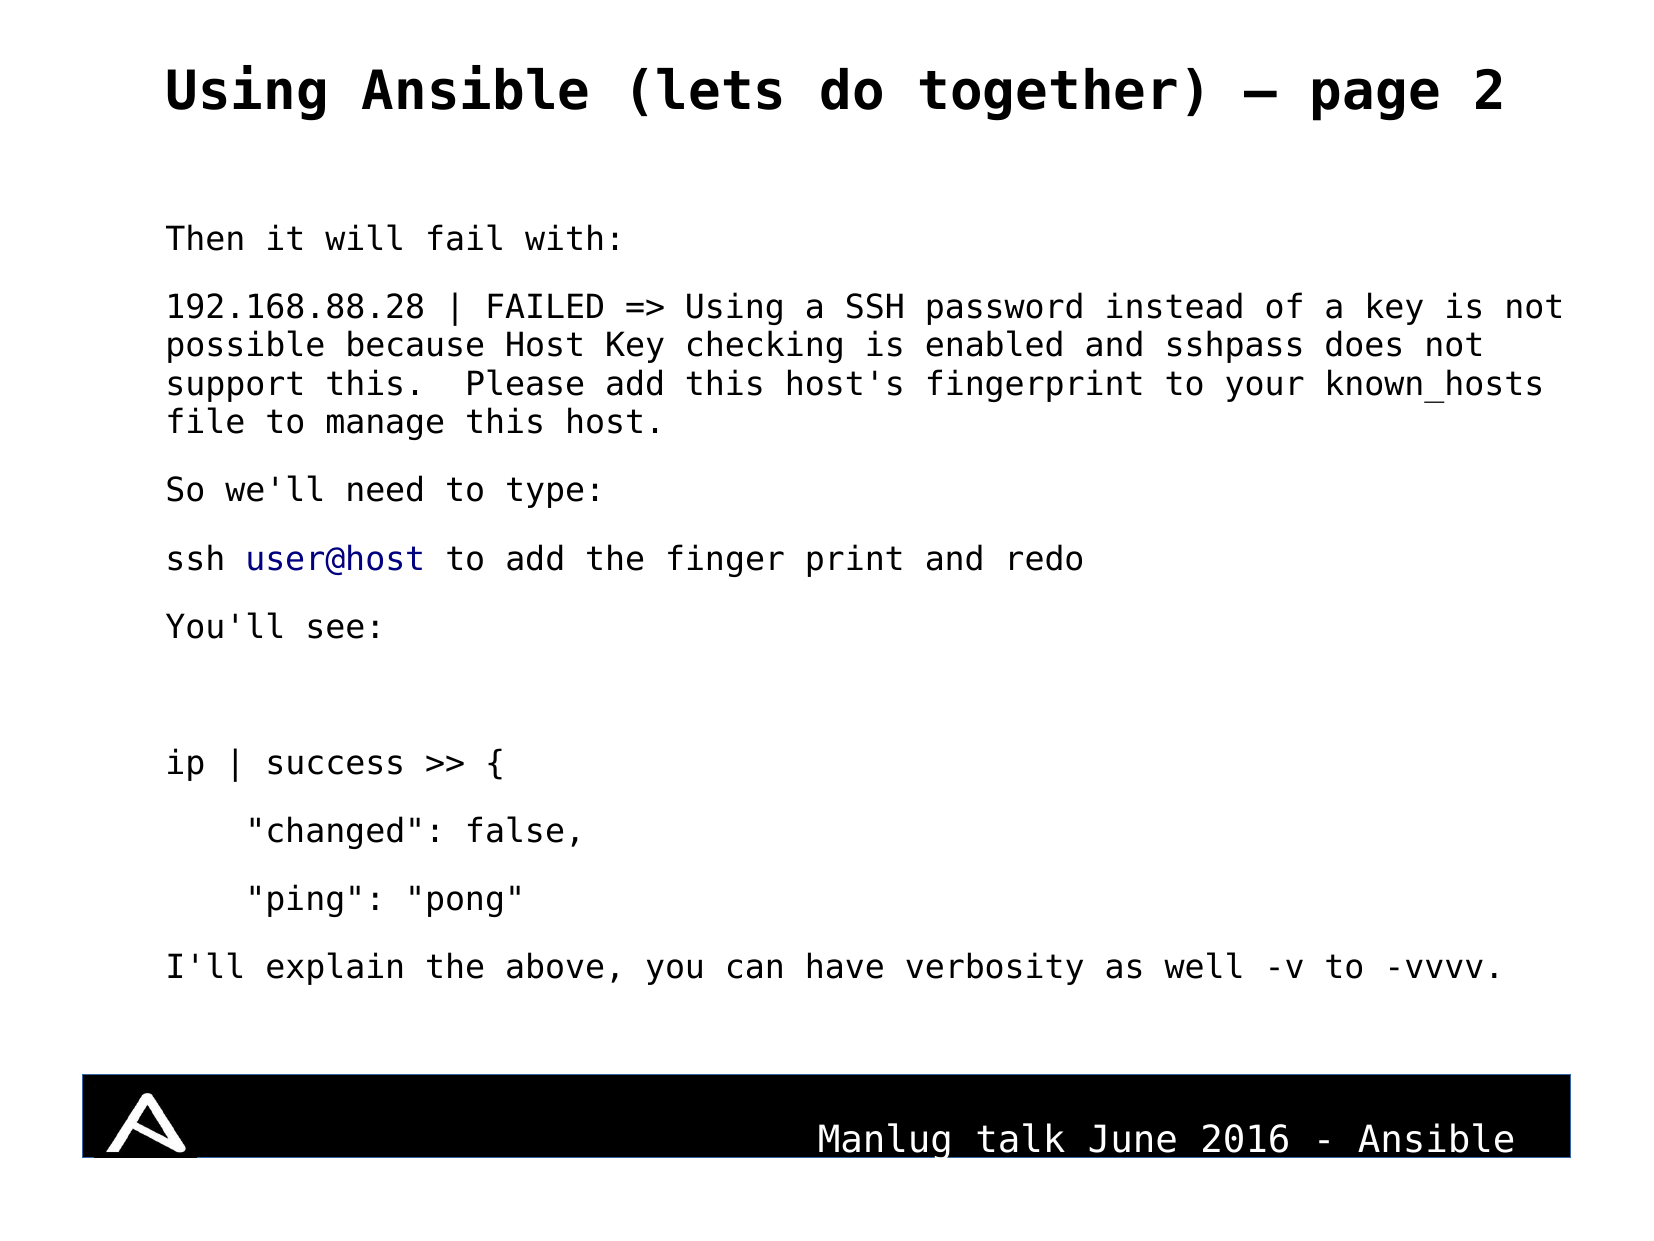

#
Using Ansible (lets do together) – page 2
Then it will fail with:
192.168.88.28 | FAILED => Using a SSH password instead of a key is not possible because Host Key checking is enabled and sshpass does not support this. Please add this host's fingerprint to your known_hosts file to manage this host.
So we'll need to type:
ssh user@host to add the finger print and redo
You'll see:
ip | success >> {
 "changed": false,
 "ping": "pong"
I'll explain the above, you can have verbosity as well -v to -vvvv.
Manlug talk June 2016 - Ansible